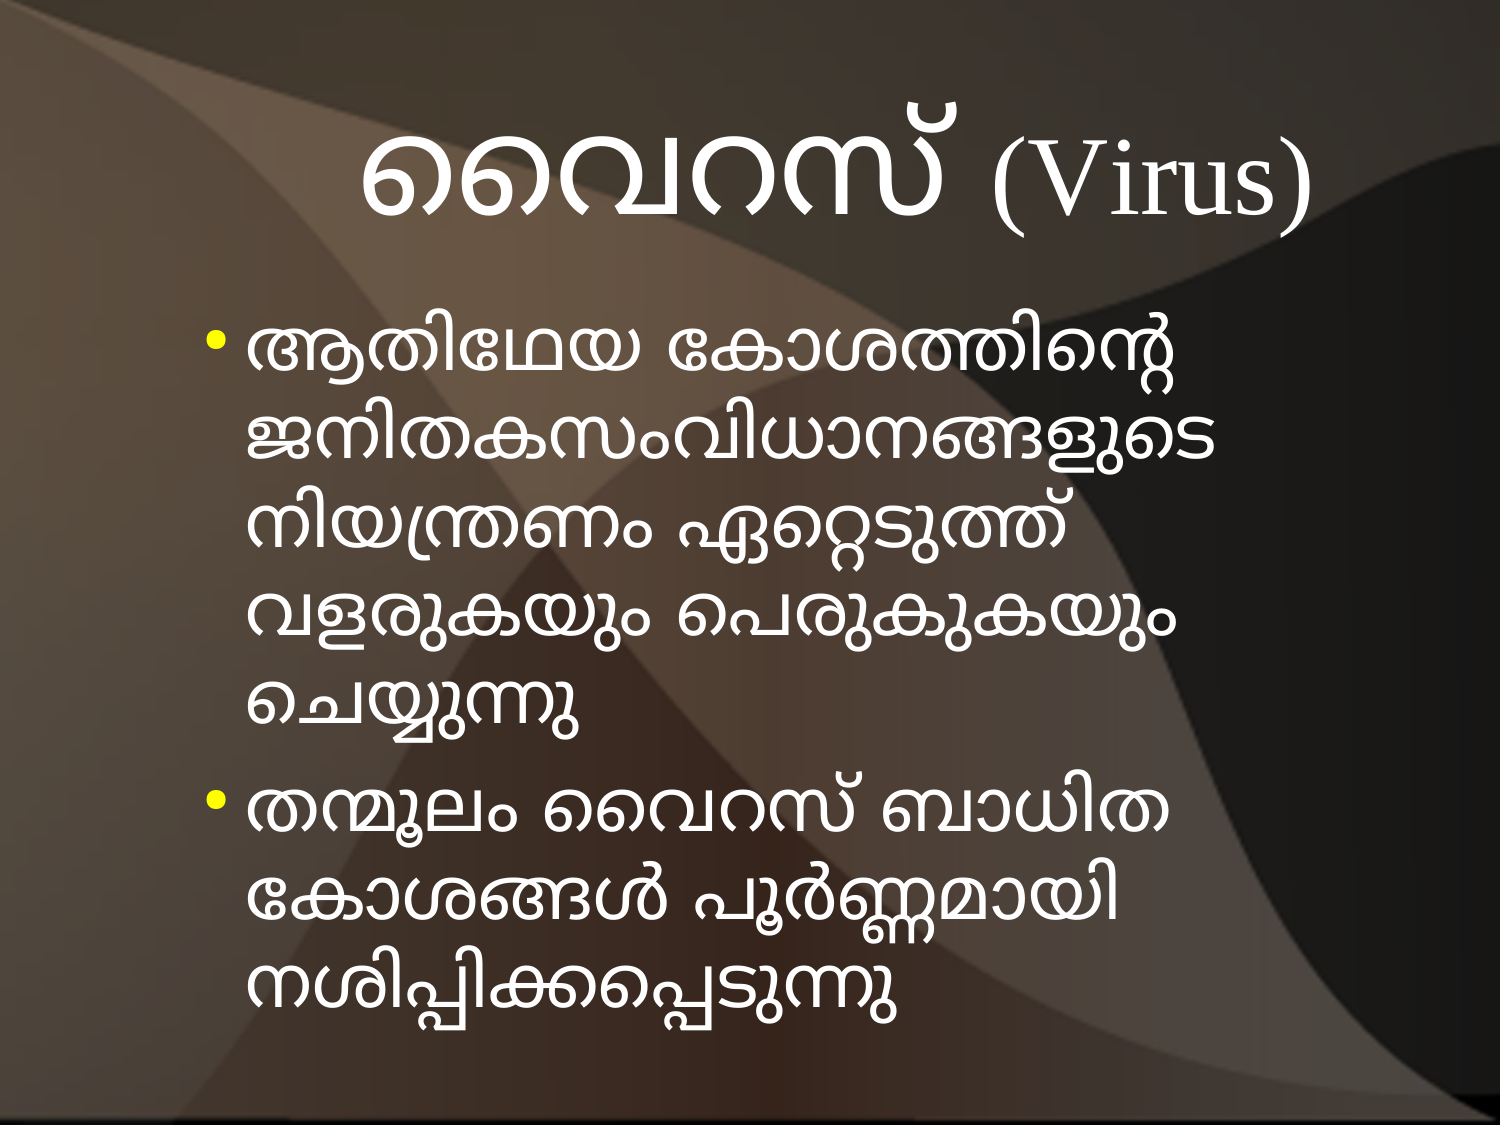

# വൈറസ് (Virus)
ആതിഥേയ കോശത്തിന്റെ ജനിതകസംവിധാനങ്ങളുടെ നിയന്ത്രണം ഏറ്റെടുത്ത് വളരുകയും പെരുകുകയും ചെയ്യുന്നു
തന്മൂലം വൈറസ് ബാധിത കോശങ്ങള്‍ പൂര്‍ണ്ണമായി നശിപ്പിക്കപ്പെടുന്നു